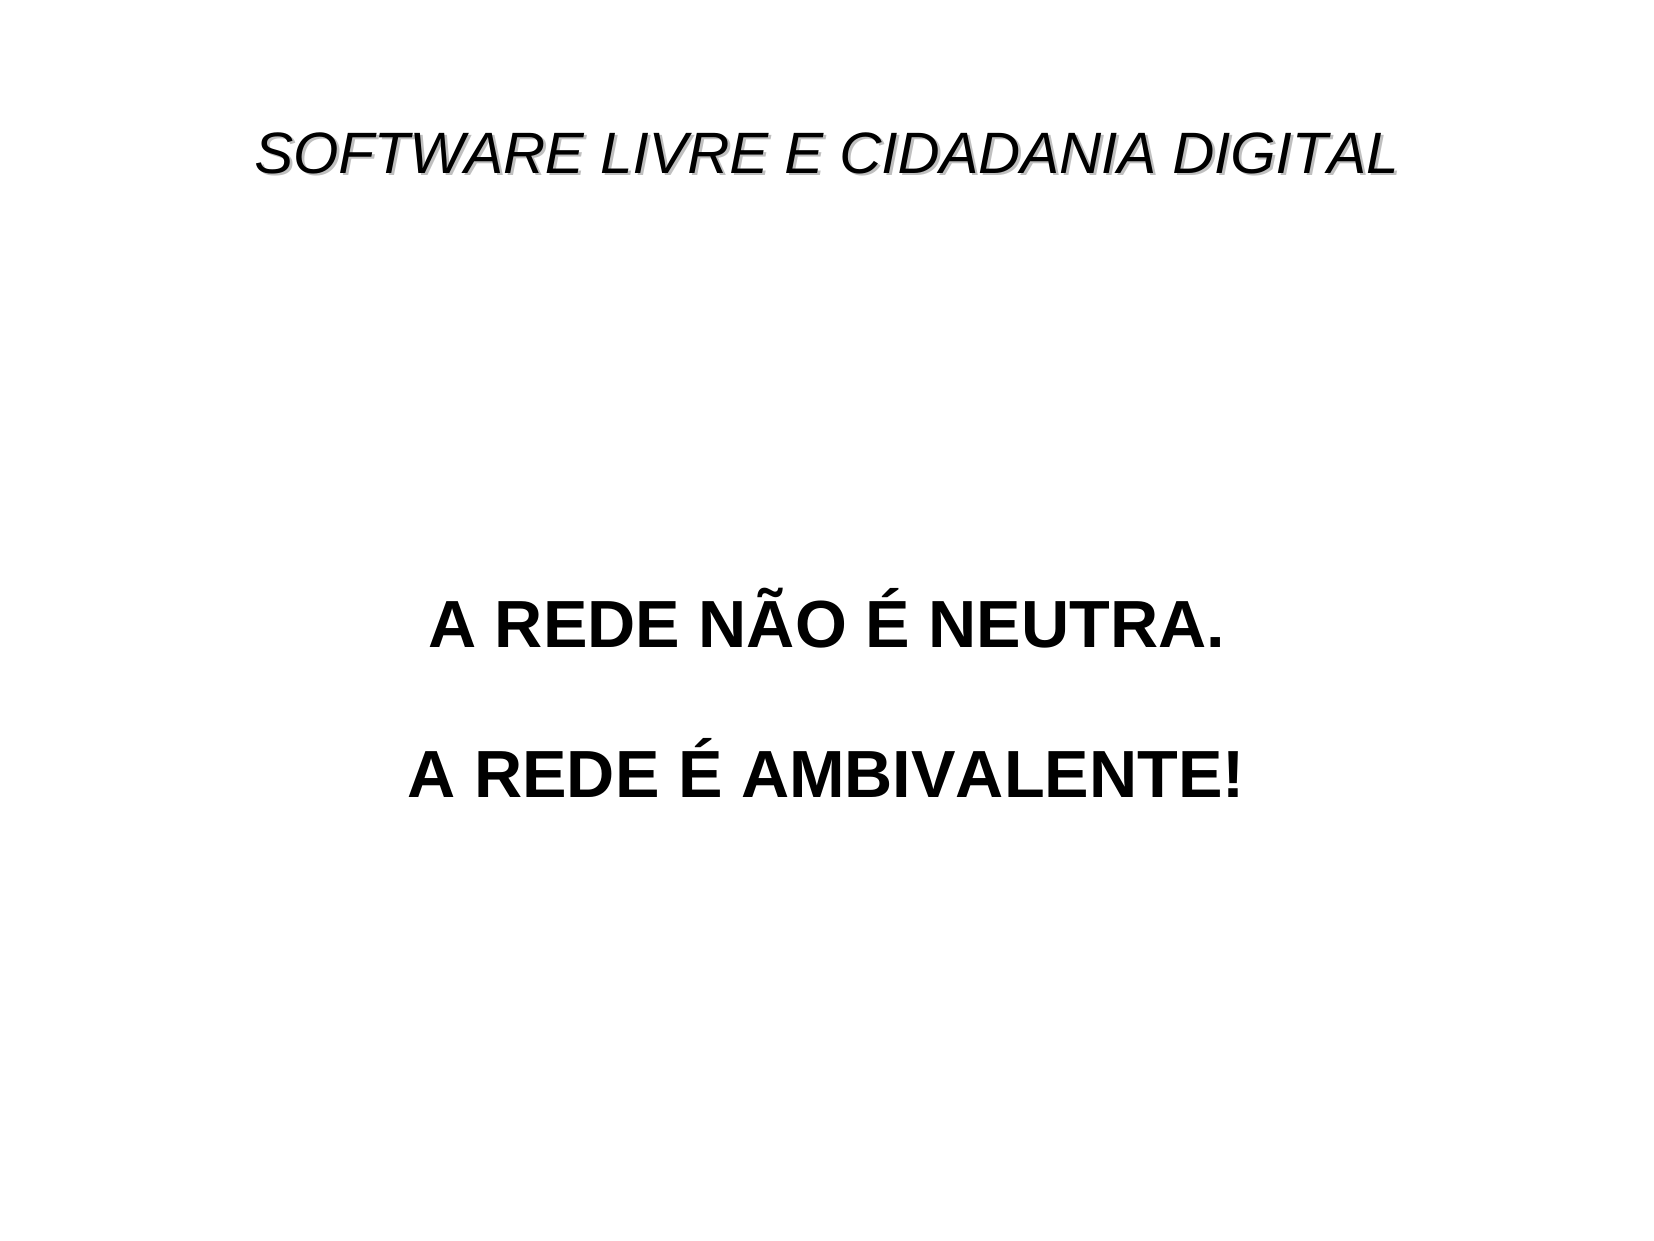

# SOFTWARE LIVRE E CIDADANIA DIGITAL
A REDE NÃO É NEUTRA.
A REDE É AMBIVALENTE!